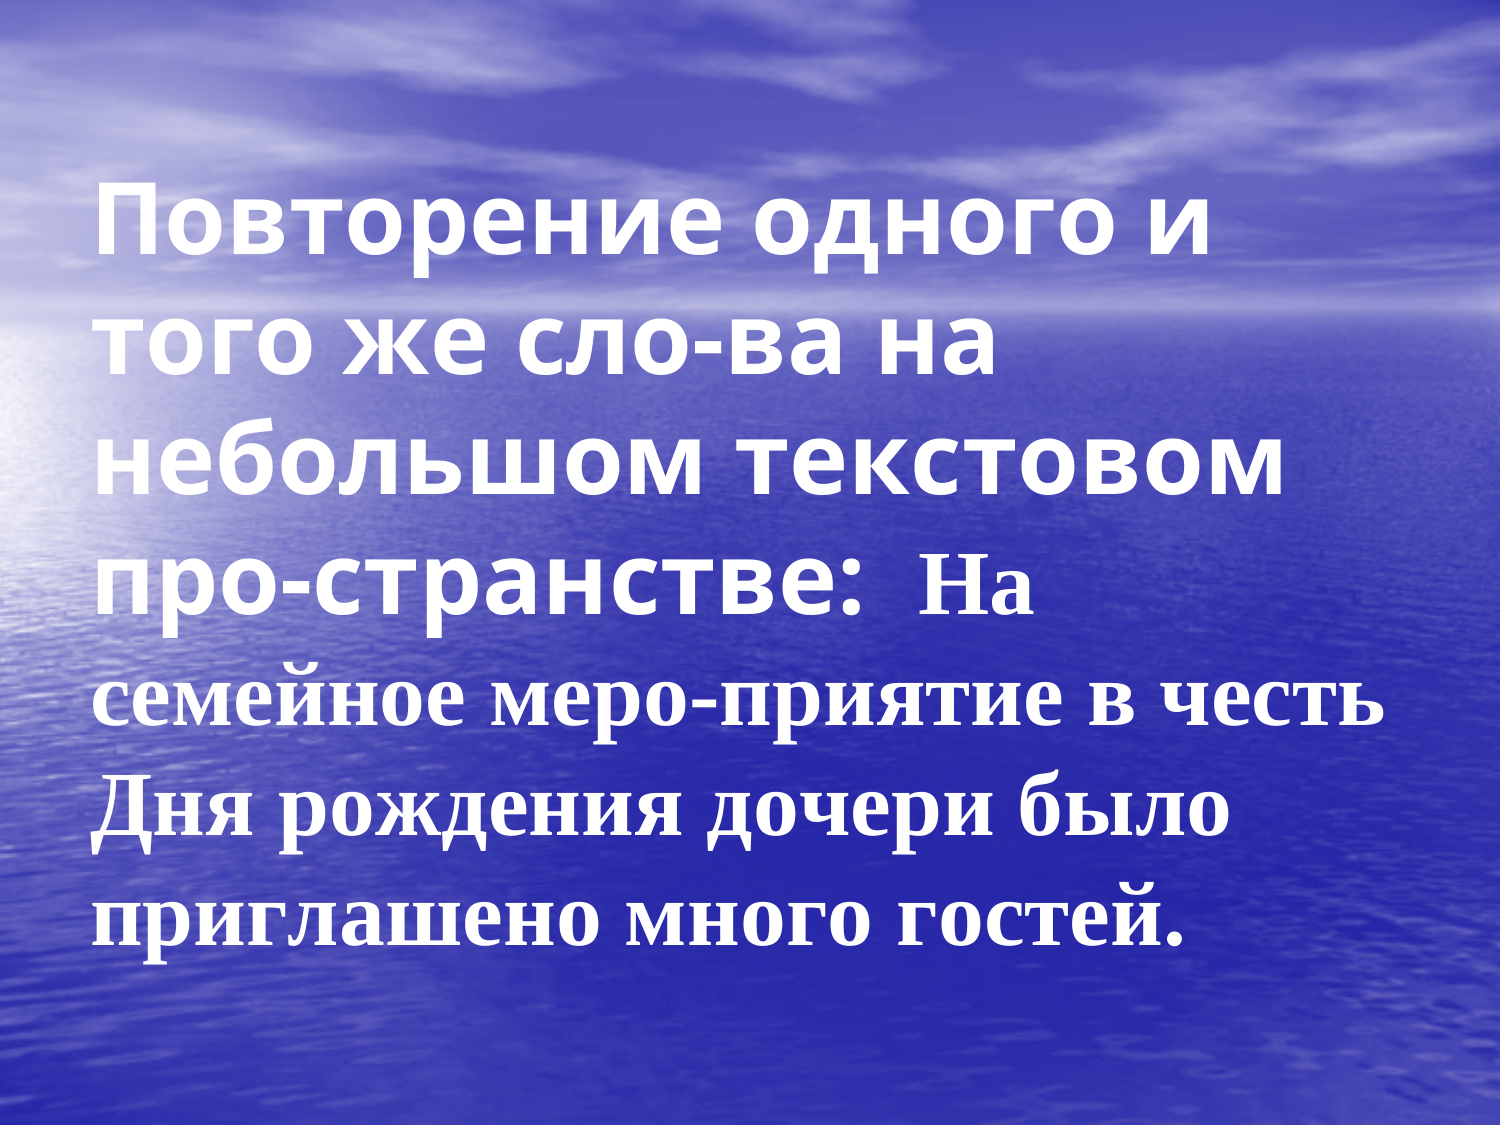

# Повторение одного и того же сло-ва на небольшом текстовом про-странстве: На семейное меро-приятие в честь Дня рождения дочери было приглашено много гостей.